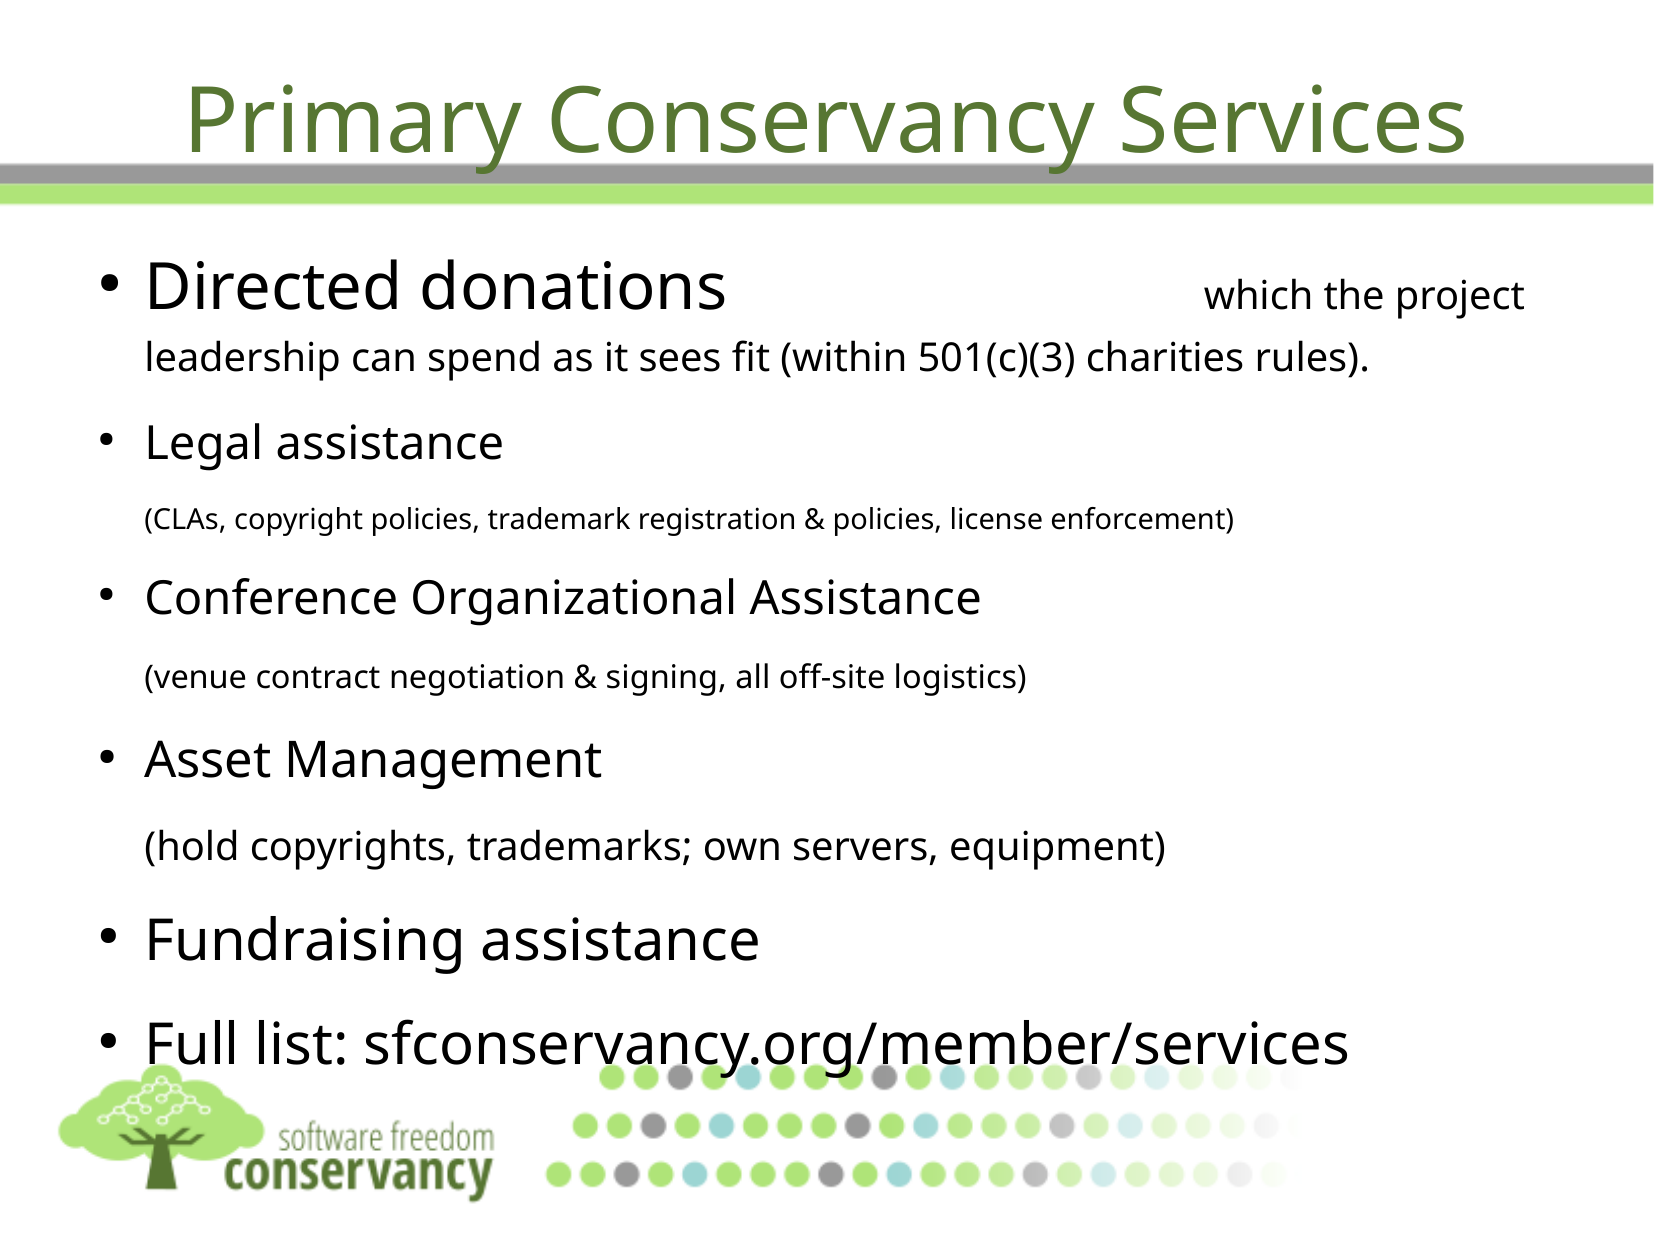

# Primary Conservancy Services
Directed donations which the project leadership can spend as it sees fit (within 501(c)(3) charities rules).
Legal assistance
(CLAs, copyright policies, trademark registration & policies, license enforcement)
Conference Organizational Assistance
(venue contract negotiation & signing, all off-site logistics)
Asset Management
(hold copyrights, trademarks; own servers, equipment)
Fundraising assistance
Full list: sfconservancy.org/member/services